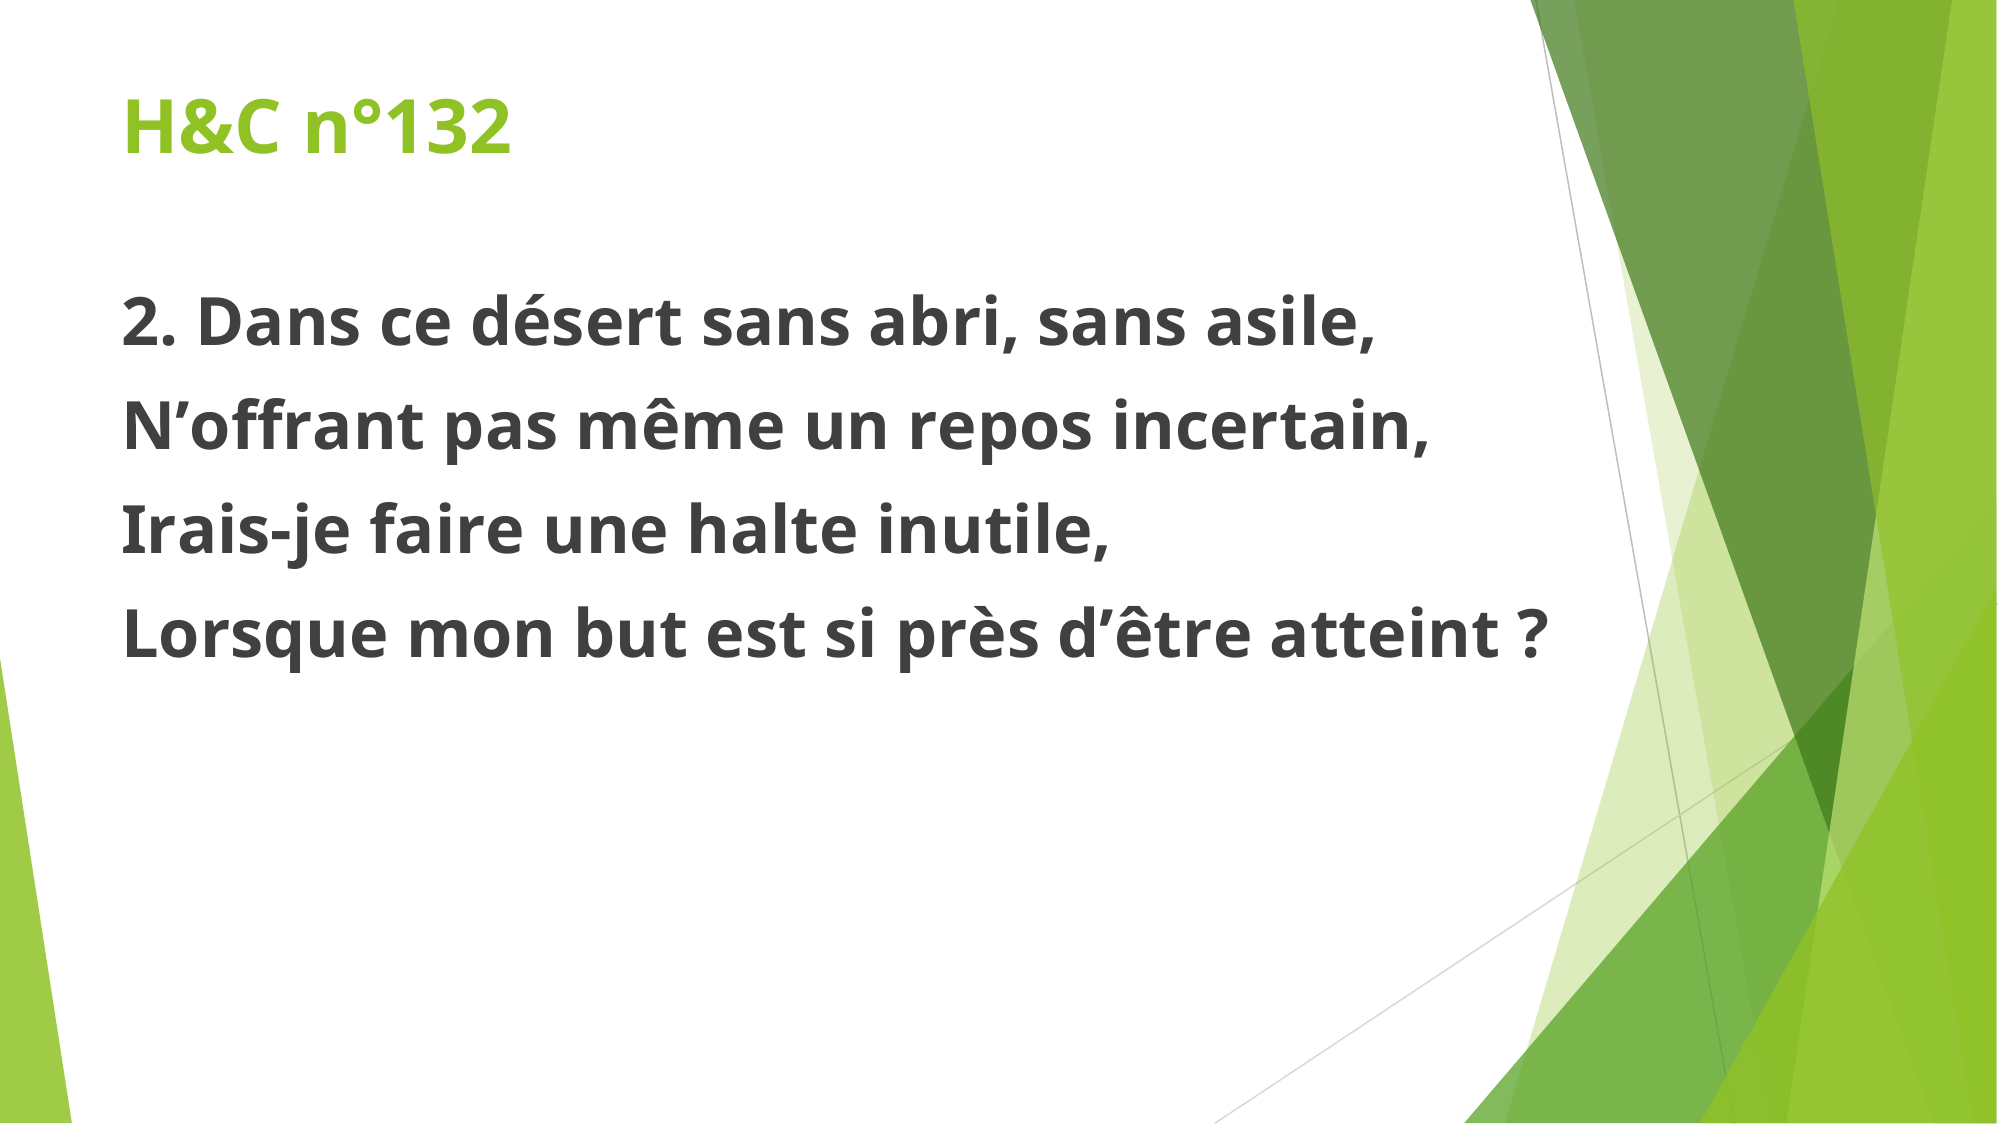

H&C n°132
2. Dans ce désert sans abri, sans asile,
N’offrant pas même un repos incertain,
Irais-je faire une halte inutile,
Lorsque mon but est si près d’être atteint ?